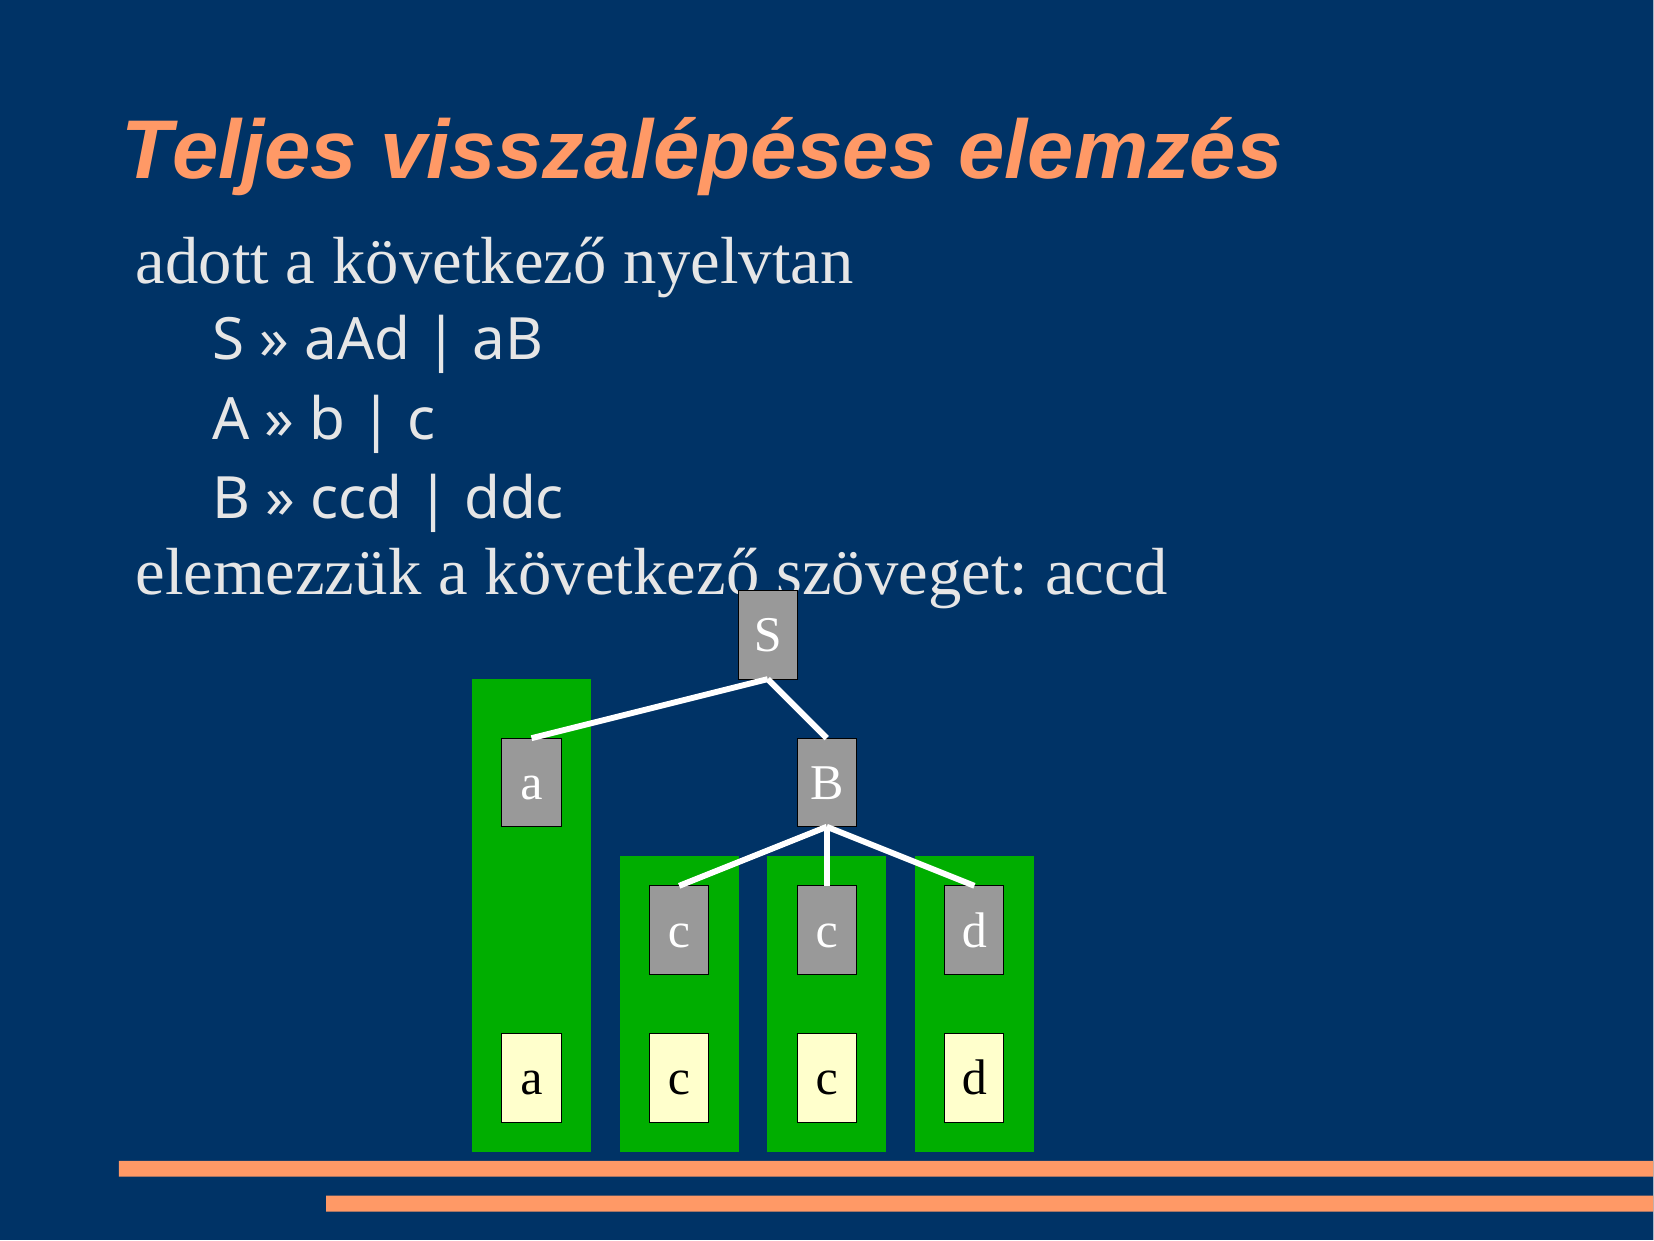

# Teljes visszalépéses elemzés
adott a következő nyelvtan
S » aAd | aB
A » b | c
B » ccd | ddc
elemezzük a következő szöveget: accd
S
a
B
c
c
d
a
c
c
d